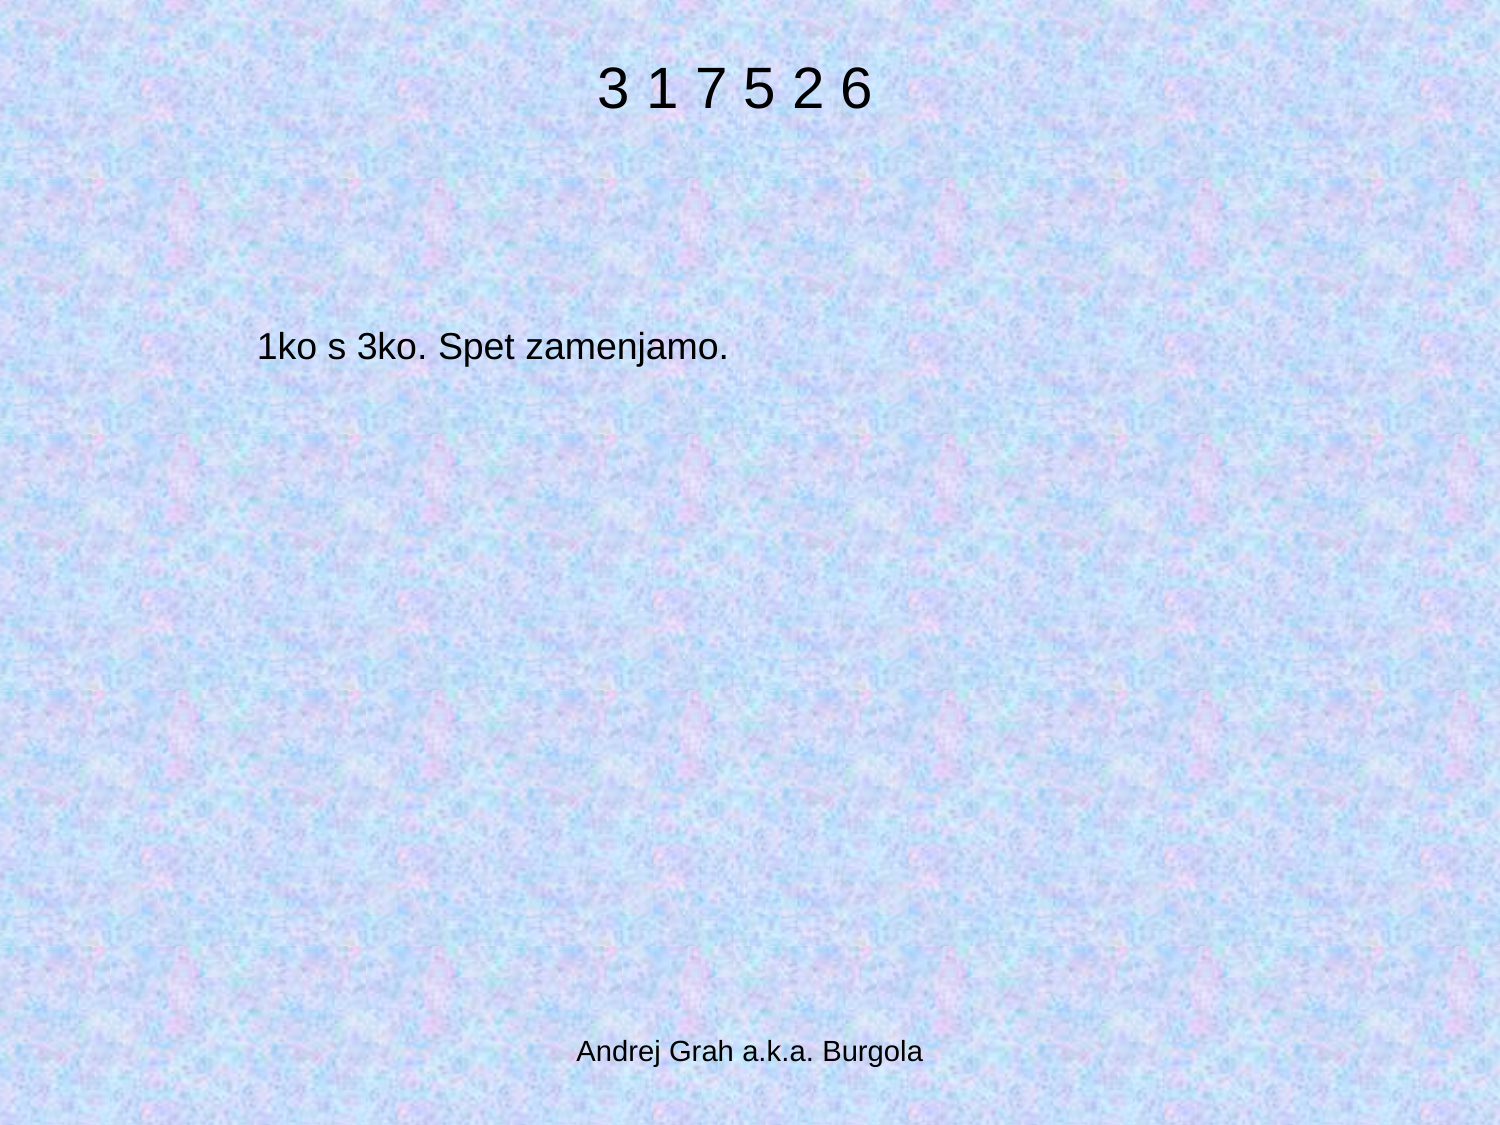

3 1 7 5 2 6
1ko s 3ko. Spet zamenjamo.
Andrej Grah a.k.a. Burgola